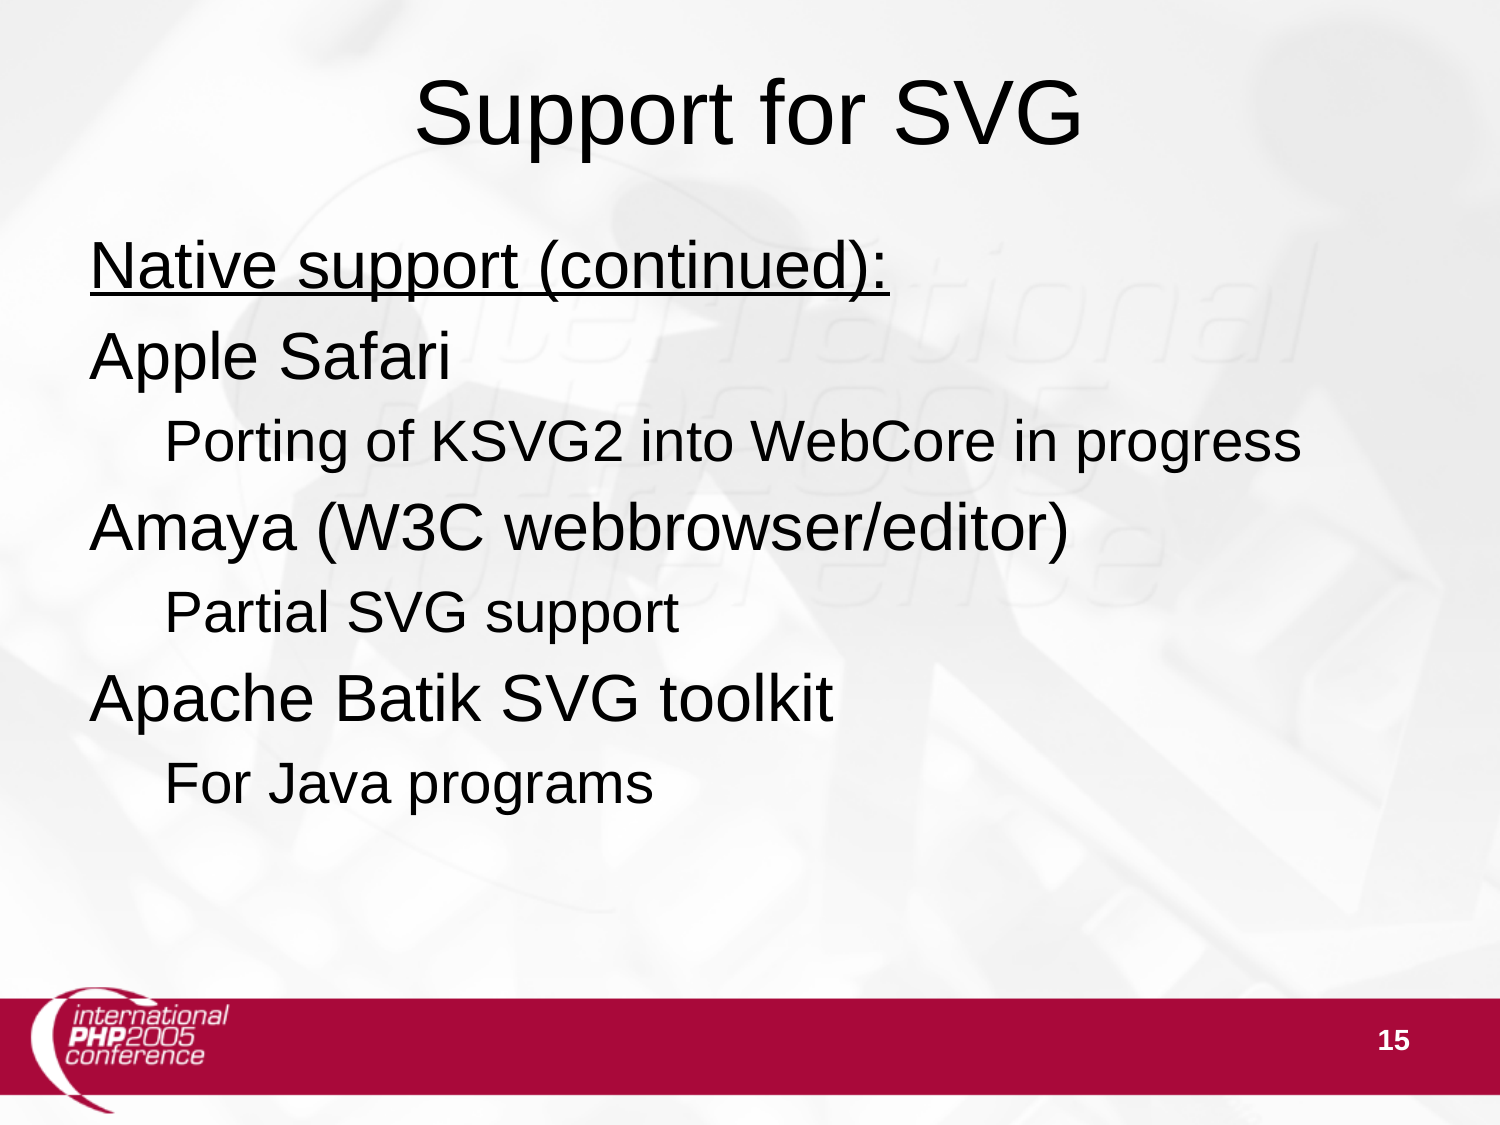

# Support for SVG
Native support (continued):
Apple Safari
Porting of KSVG2 into WebCore in progress
Amaya (W3C webbrowser/editor)
Partial SVG support
Apache Batik SVG toolkit
For Java programs
15